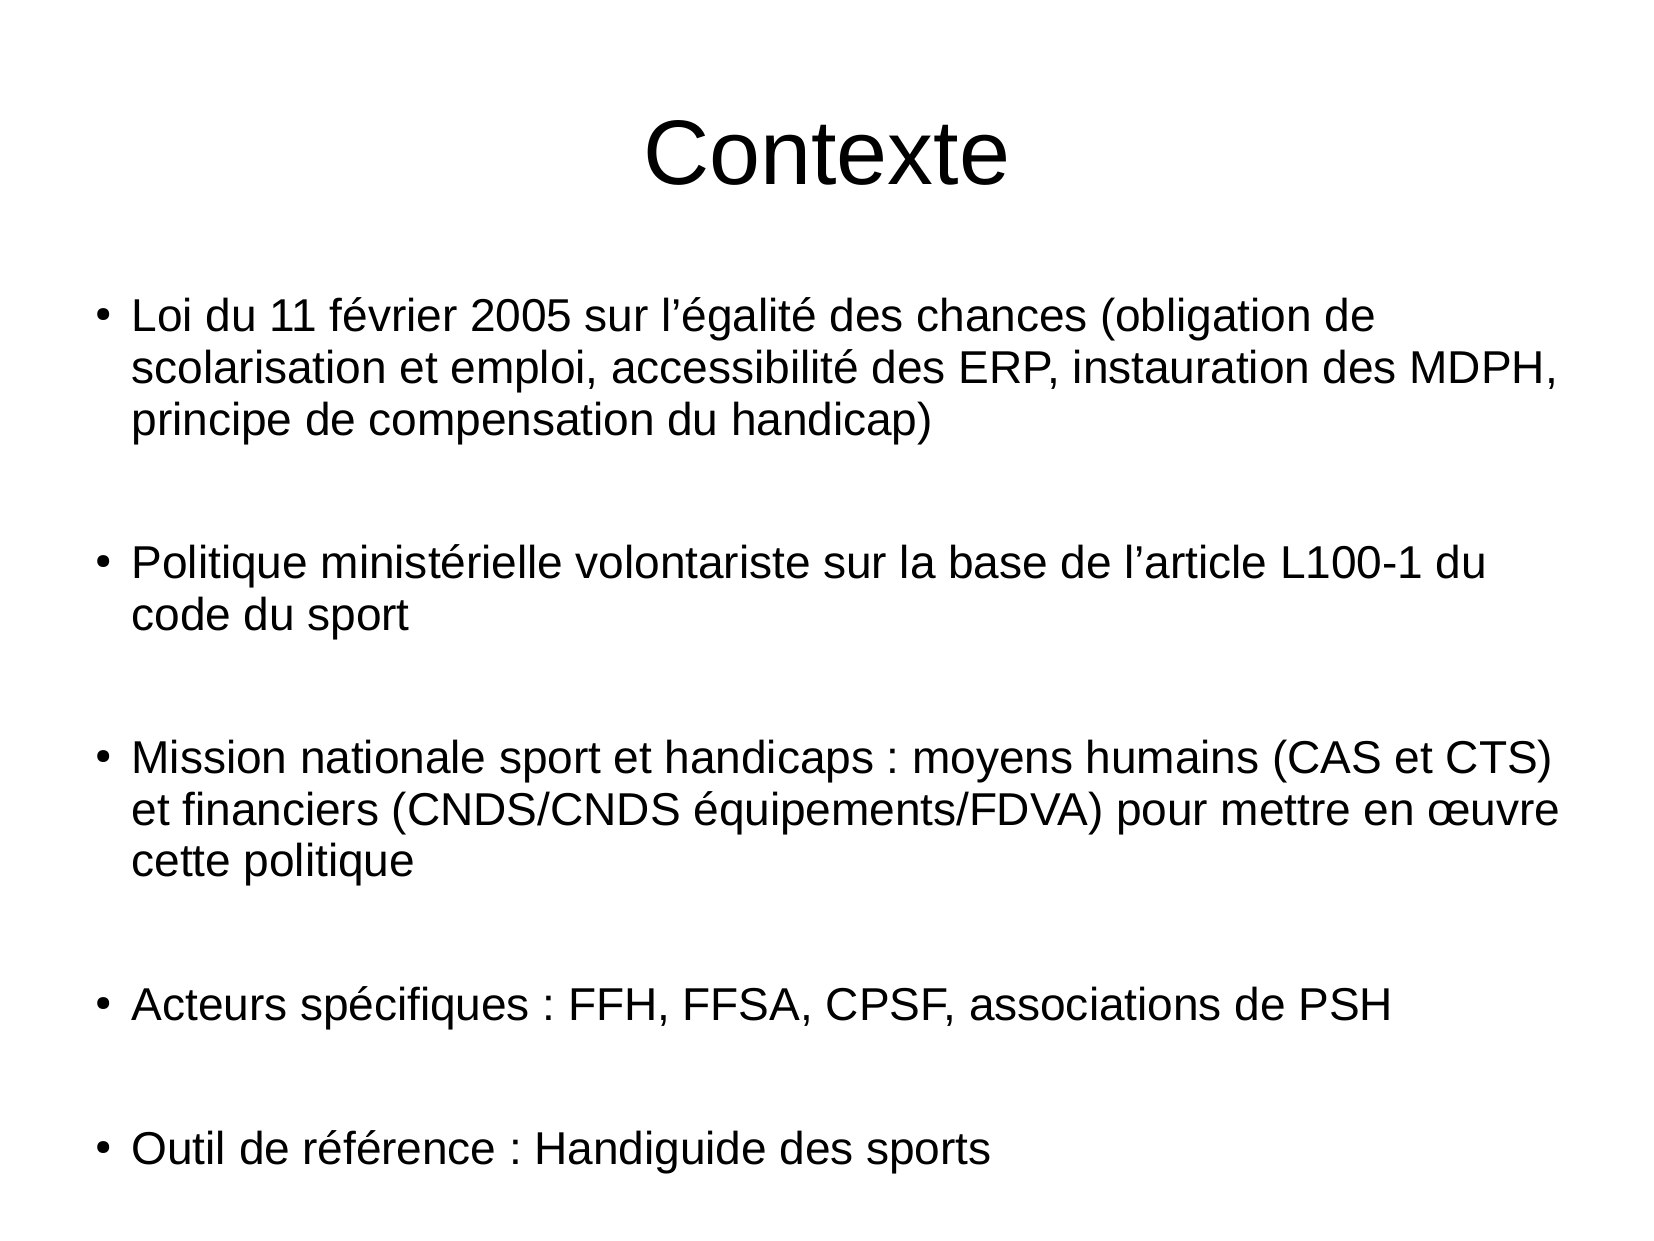

# Contexte
Loi du 11 février 2005 sur l’égalité des chances (obligation de scolarisation et emploi, accessibilité des ERP, instauration des MDPH, principe de compensation du handicap)
Politique ministérielle volontariste sur la base de l’article L100-1 du code du sport
Mission nationale sport et handicaps : moyens humains (CAS et CTS) et financiers (CNDS/CNDS équipements/FDVA) pour mettre en œuvre cette politique
Acteurs spécifiques : FFH, FFSA, CPSF, associations de PSH
Outil de référence : Handiguide des sports